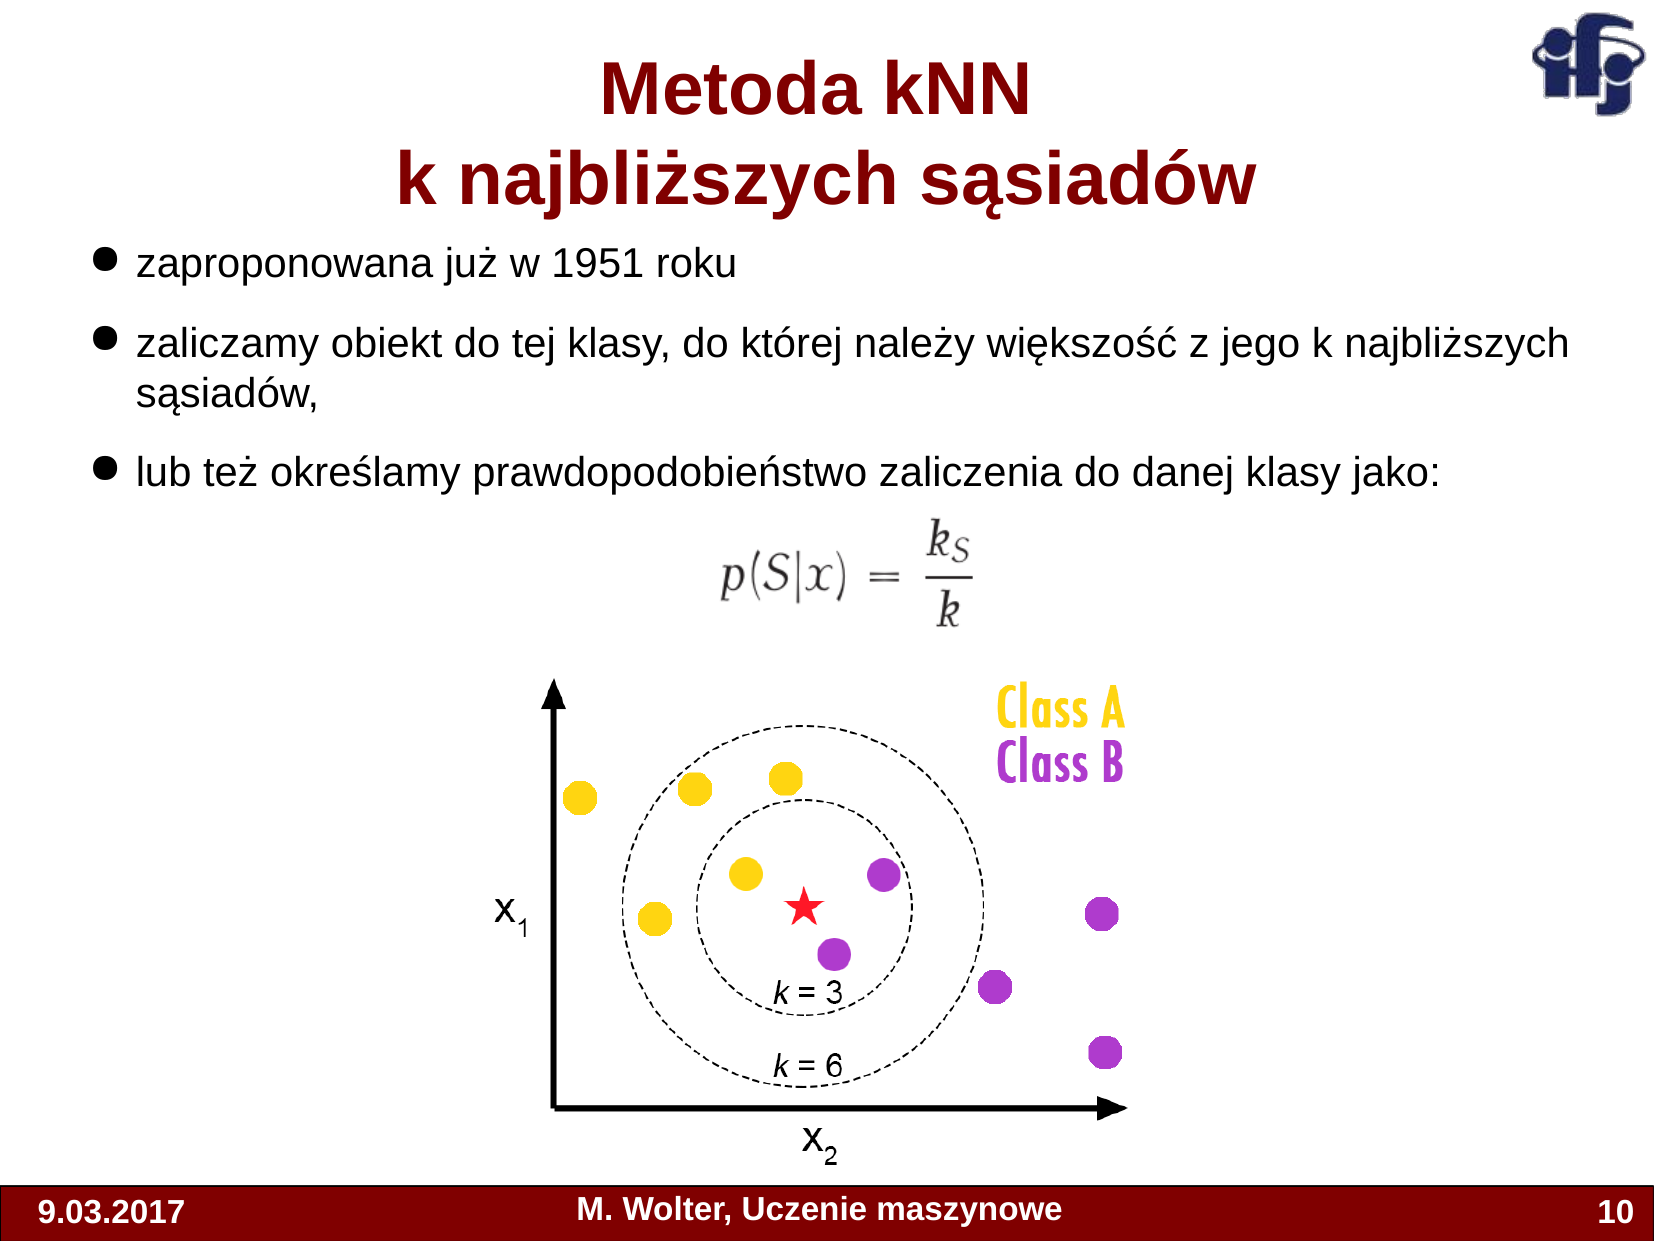

# Metoda kNN k najbliższych sąsiadów
zaproponowana już w 1951 roku
zaliczamy obiekt do tej klasy, do której należy większość z jego k najbliższych sąsiadów,
lub też określamy prawdopodobieństwo zaliczenia do danej klasy jako:
9.03.2017
Machine Learning, M. Wolter